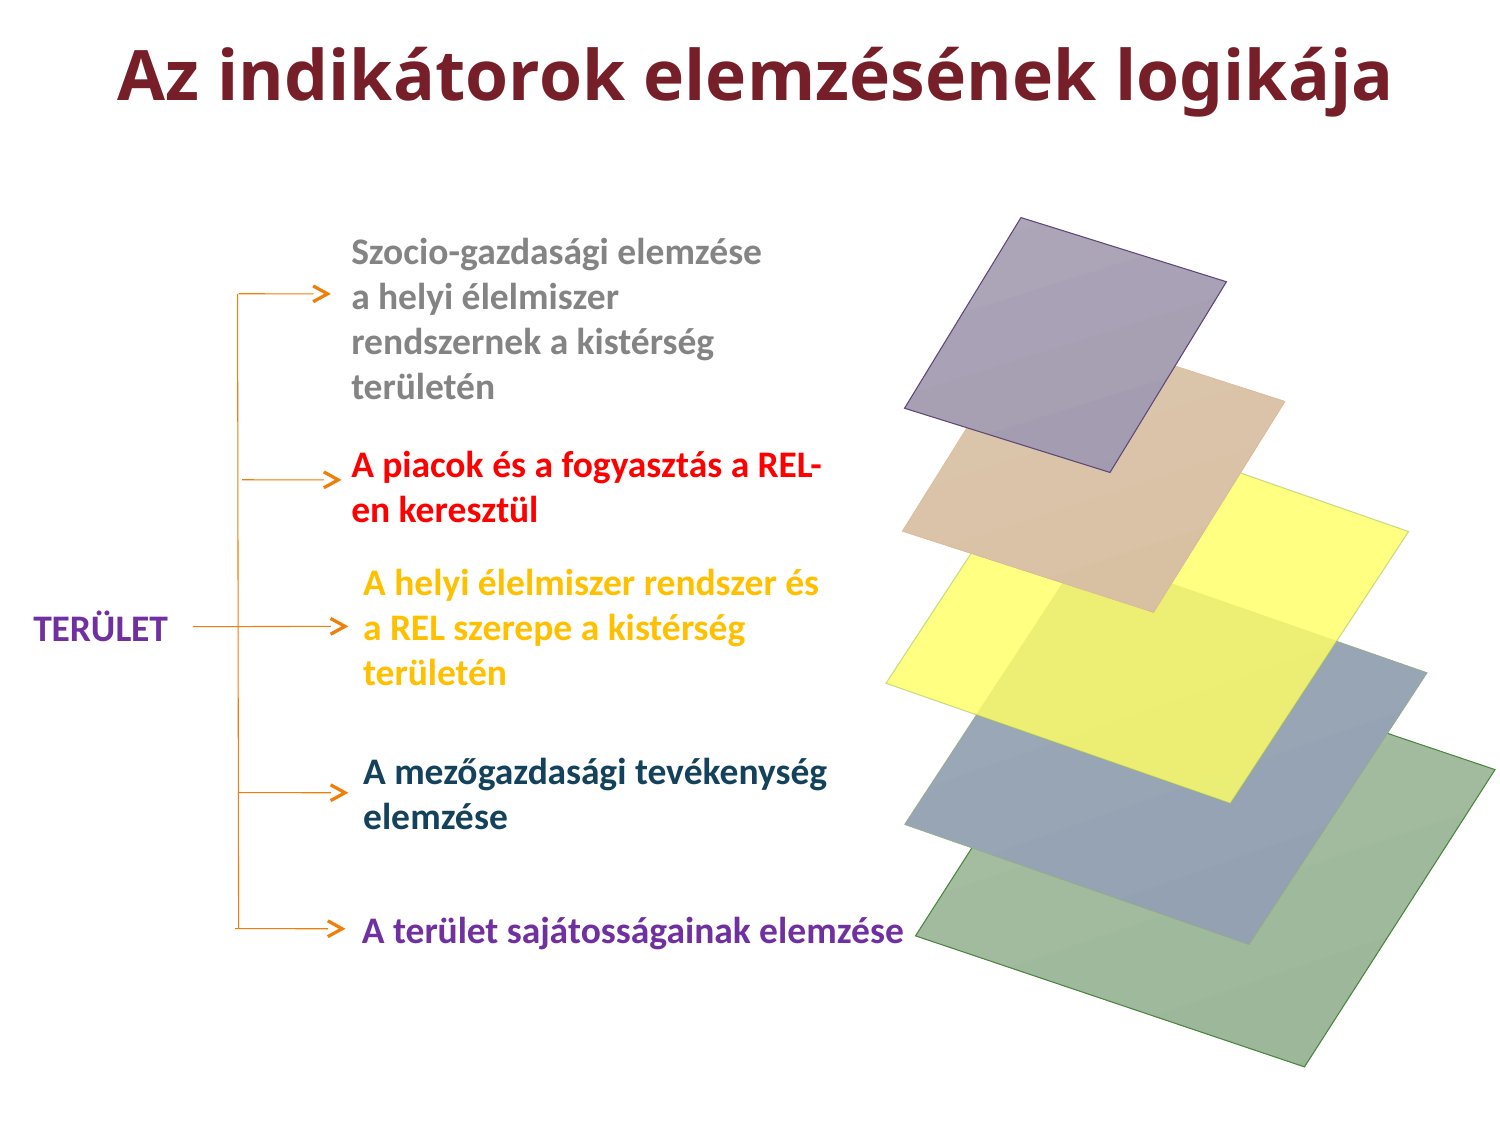

Az indikátorok elemzésének logikája
Szocio-gazdasági elemzése a helyi élelmiszer rendszernek a kistérség területén
A piacok és a fogyasztás a REL-en keresztül
A helyi élelmiszer rendszer és a REL szerepe a kistérség területén
TERÜLET
A mezőgazdasági tevékenység elemzése
A terület sajátosságainak elemzése